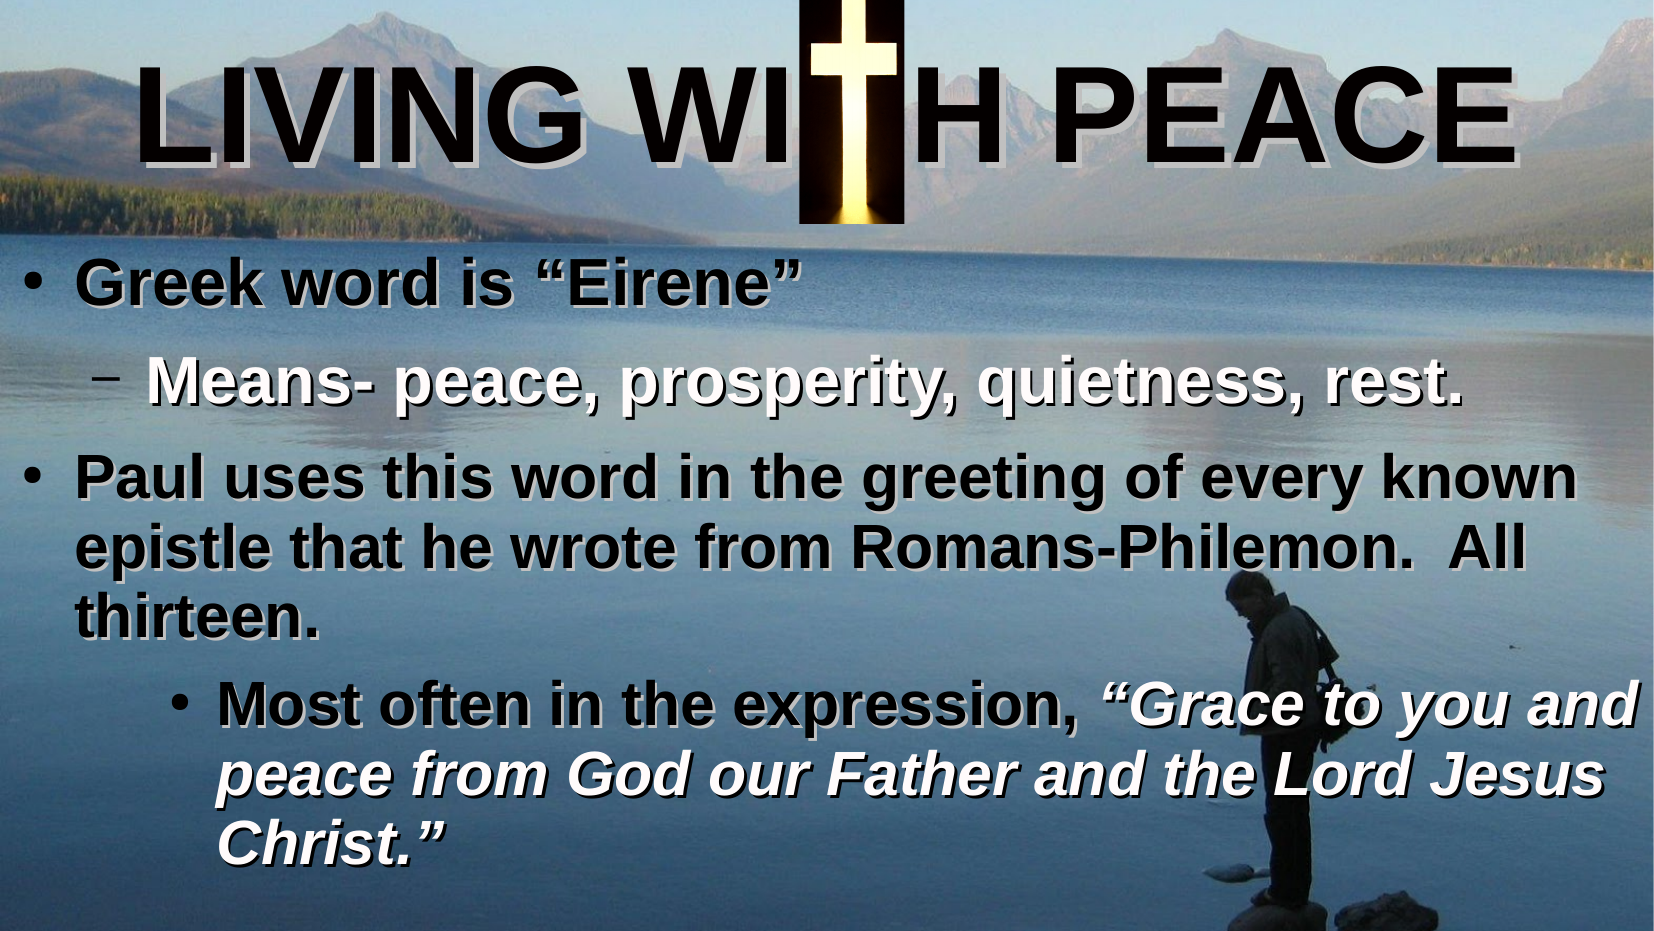

# LIVING WI H PEACE
Greek word is “Eirene”
Means- peace, prosperity, quietness, rest.
Paul uses this word in the greeting of every known epistle that he wrote from Romans-Philemon. All thirteen.
Most often in the expression, “Grace to you and peace from God our Father and the Lord Jesus Christ.”